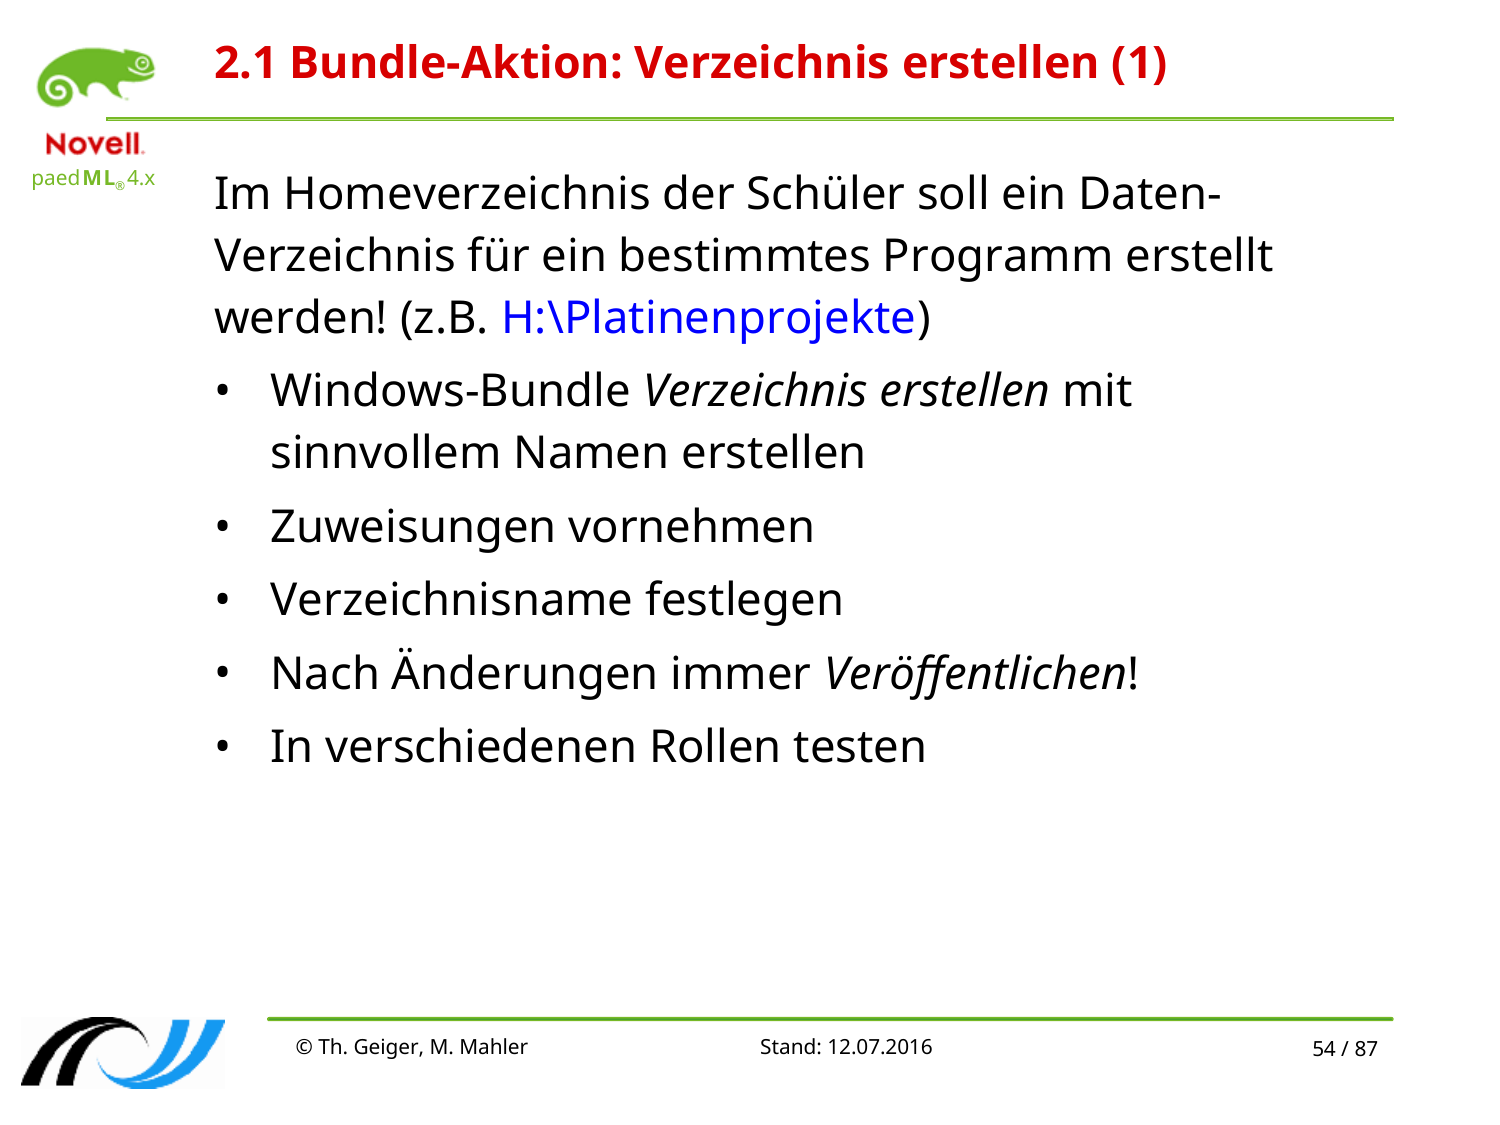

# 2.1 Bundle-Aktion: Verzeichnis erstellen (1)
Im Homeverzeichnis der Schüler soll ein Daten-Verzeichnis für ein bestimmtes Programm erstellt werden! (z.B. H:\Platinenprojekte)
Windows-Bundle Verzeichnis erstellen mit
sinnvollem Namen erstellen
Zuweisungen vornehmen
Verzeichnisname festlegen
Nach Änderungen immer Veröffentlichen!
In verschiedenen Rollen testen
© Th. Geiger, M. Mahler
12.07.2016
54